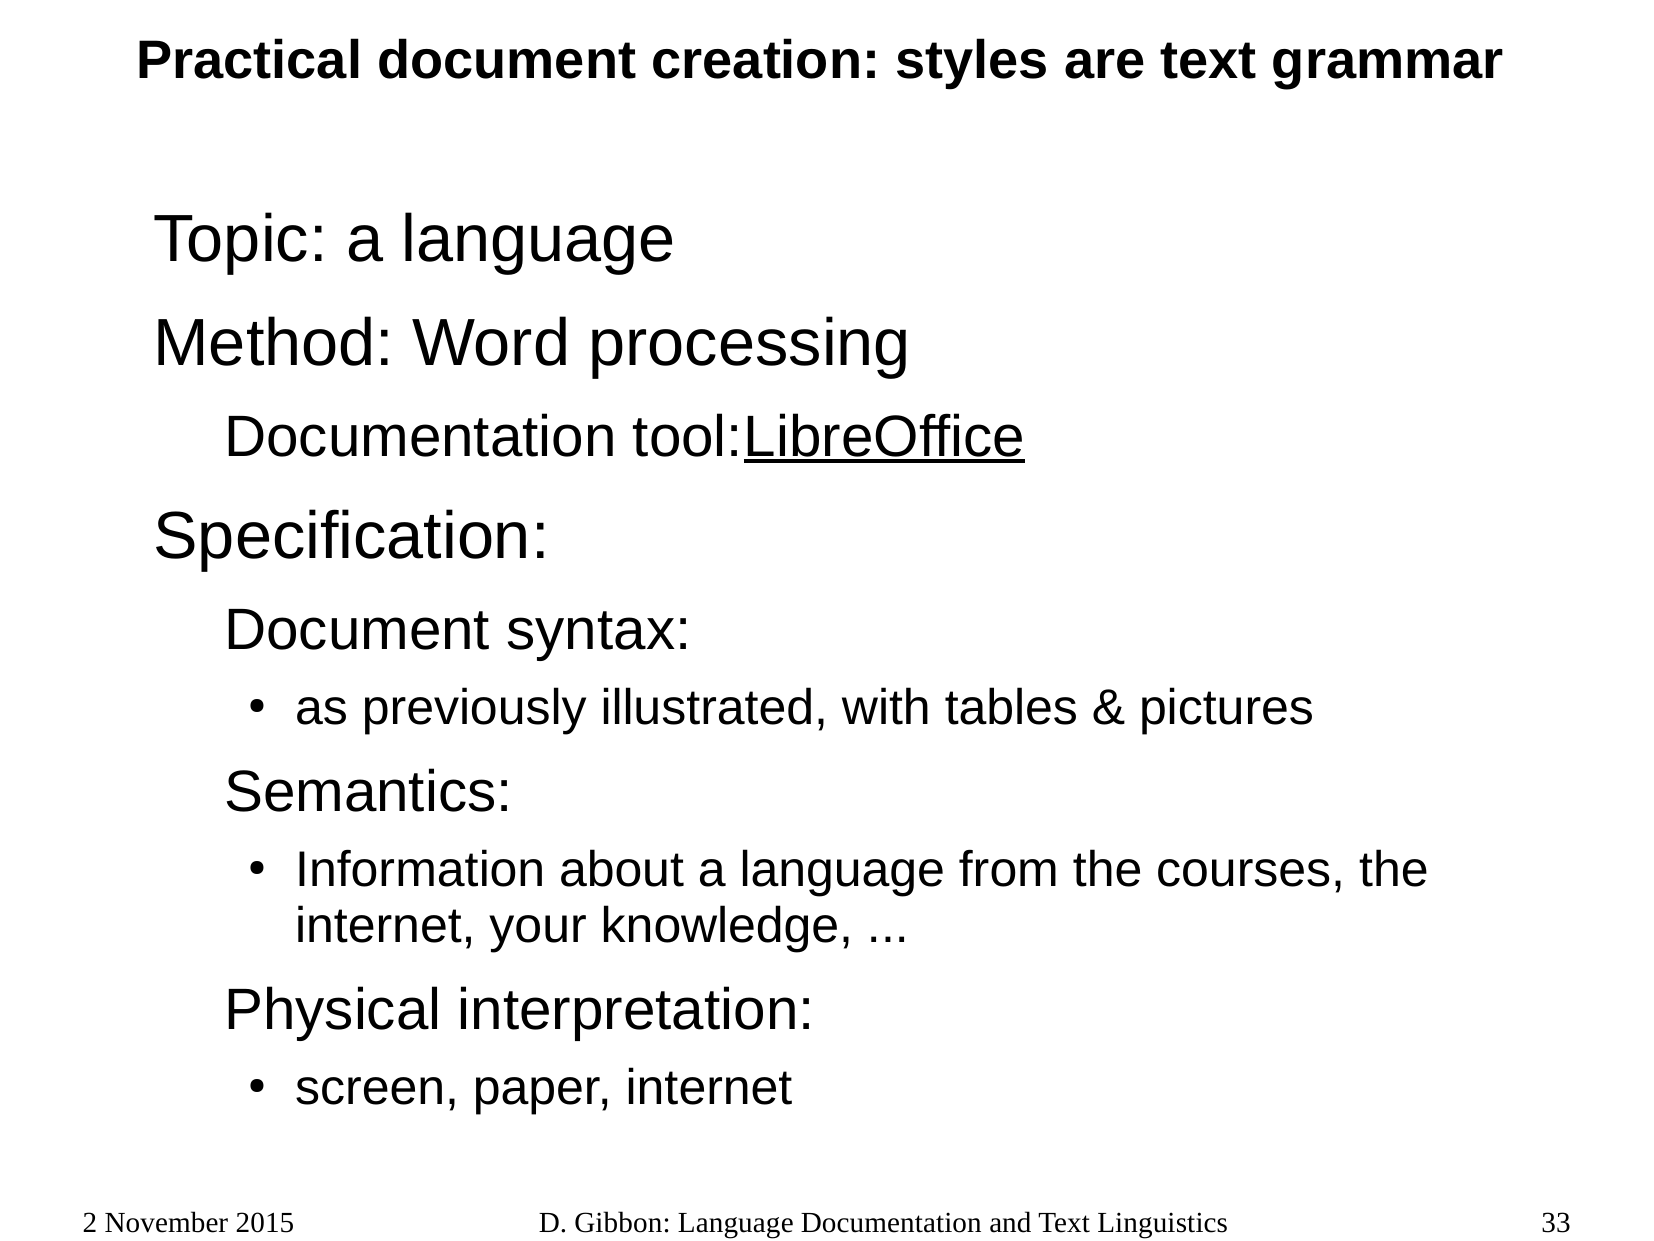

# Practical document creation: styles are text grammar
Topic: a language
Method: Word processing
Documentation tool:LibreOffice
Specification:
Document syntax:
as previously illustrated, with tables & pictures
Semantics:
Information about a language from the courses, the internet, your knowledge, ...
Physical interpretation:
screen, paper, internet
2 November 2015
D. Gibbon: Language Documentation and Text Linguistics
33